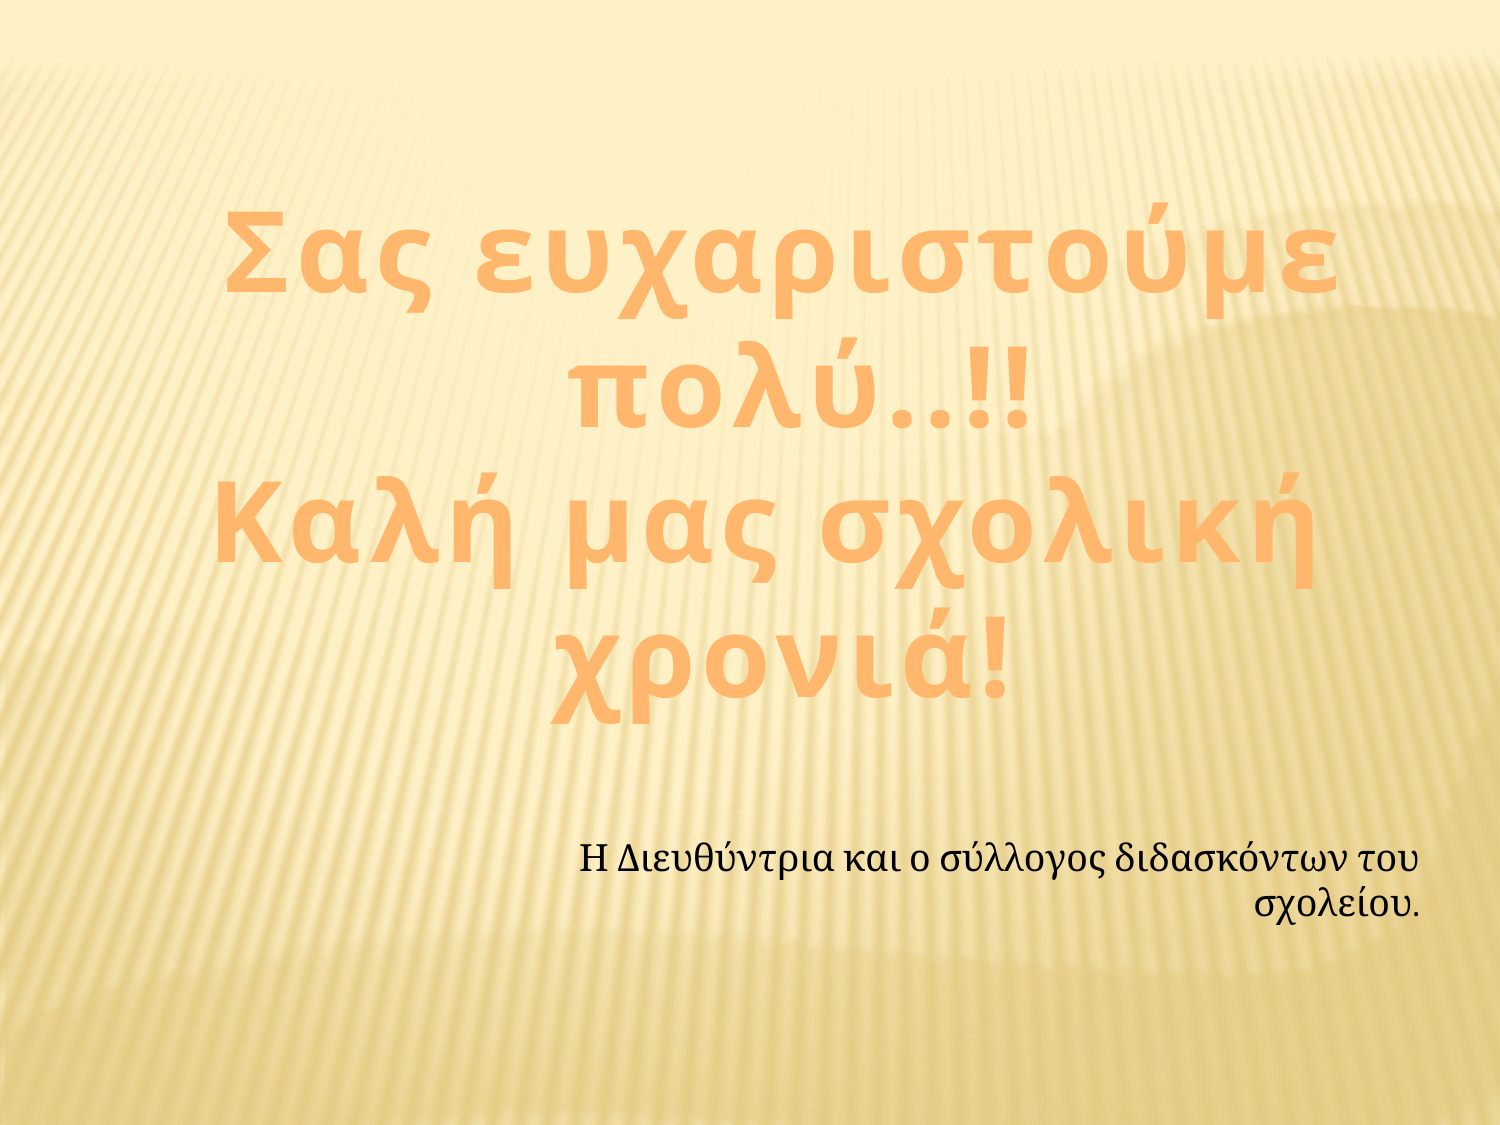

Σας ευχαριστούμε
 πολύ..!!
Καλή μας σχολική
χρονιά!
Η Διευθύντρια και ο σύλλογος διδασκόντων του σχολείου.